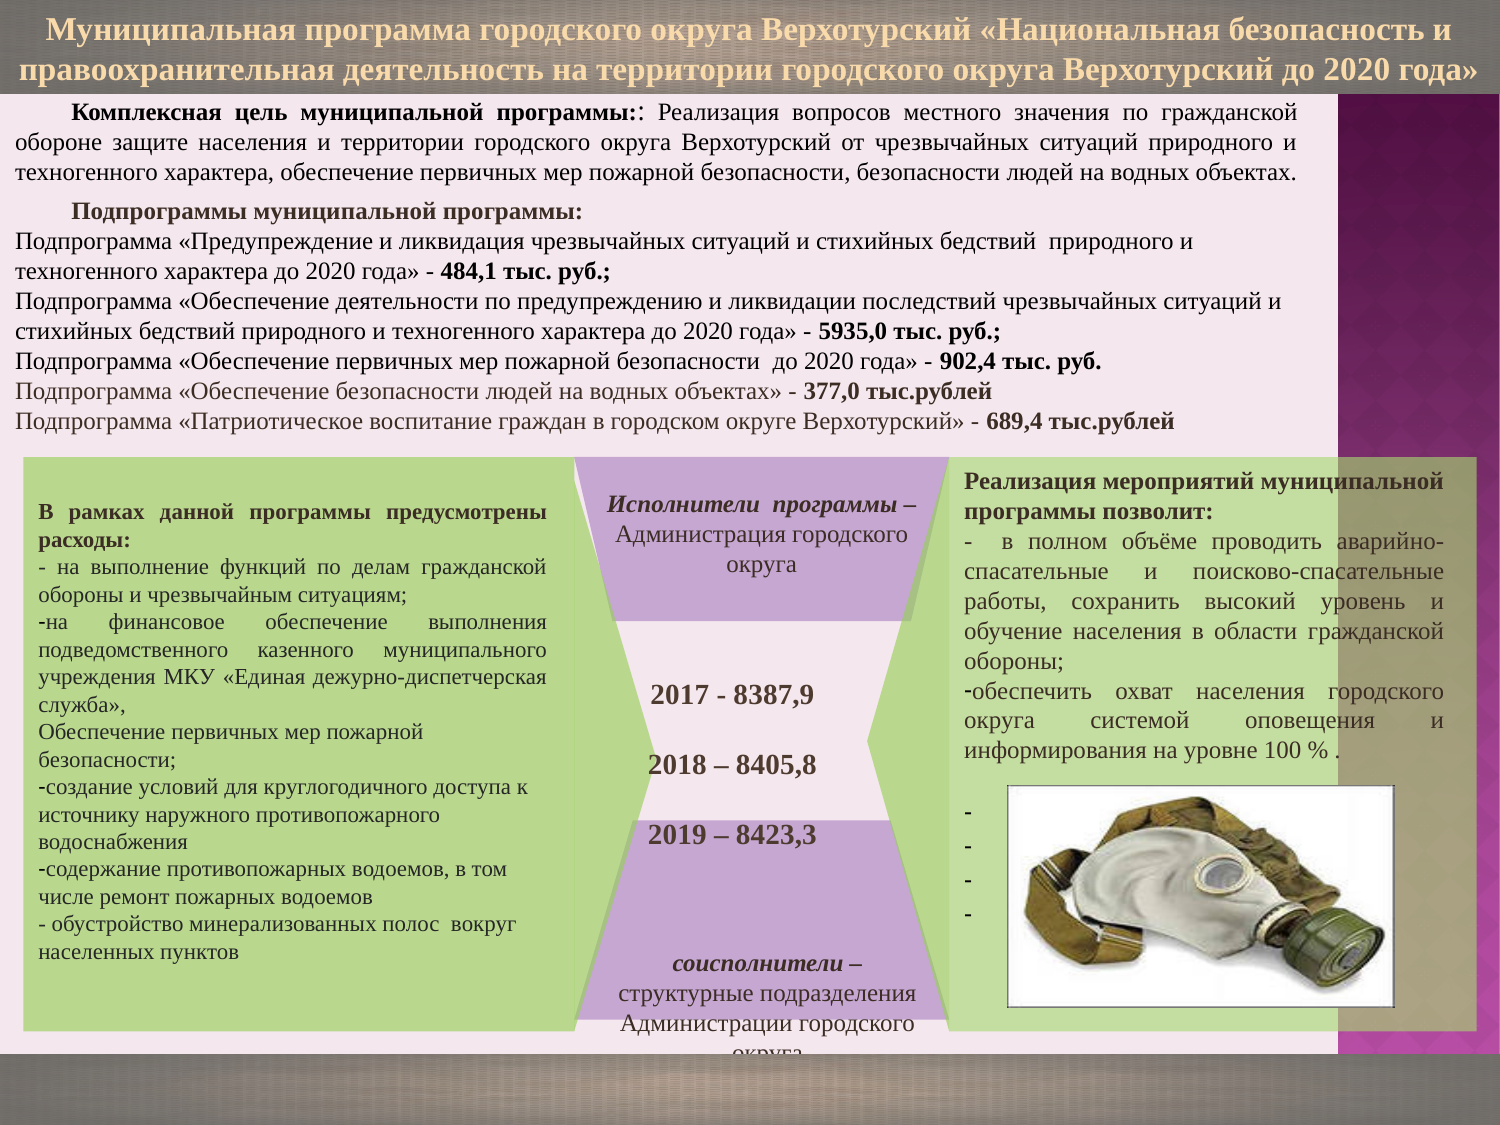

Муниципальная программа городского округа Верхотурский «Национальная безопасность и правоохранительная деятельность на территории городского округа Верхотурский до 2020 года»
Комплексная цель муниципальной программы:: Реализация вопросов местного значения по гражданской обороне защите населения и территории городского округа Верхотурский от чрезвычайных ситуаций природного и техногенного характера, обеспечение первичных мер пожарной безопасности, безопасности людей на водных объектах.
 Подпрограммы муниципальной программы:
Подпрограмма «Предупреждение и ликвидация чрезвычайных ситуаций и стихийных бедствий природного и техногенного характера до 2020 года» - 484,1 тыс. руб.;
Подпрограмма «Обеспечение деятельности по предупреждению и ликвидации последствий чрезвычайных ситуаций и стихийных бедствий природного и техногенного характера до 2020 года» - 5935,0 тыс. руб.;
Подпрограмма «Обеспечение первичных мер пожарной безопасности до 2020 года» - 902,4 тыс. руб.
Подпрограмма «Обеспечение безопасности людей на водных объектах» - 377,0 тыс.рублей
Подпрограмма «Патриотическое воспитание граждан в городском округе Верхотурский» - 689,4 тыс.рублей
В рамках данной программы предусмотрены расходы:
- на выполнение функций по делам гражданской обороны и чрезвычайным ситуациям;
на финансовое обеспечение выполнения подведомственного казенного муниципального учреждения МКУ «Единая дежурно-диспетчерская служба»,
Обеспечение первичных мер пожарной безопасности;
создание условий для круглогодичного доступа к источнику наружного противопожарного водоснабжения
содержание противопожарных водоемов, в том числе ремонт пожарных водоемов
- обустройство минерализованных полос вокруг населенных пунктов
Реализация мероприятий муниципальной программы позволит:
- в полном объёме проводить аварийно-спасательные и поисково-спасательные работы, сохранить высокий уровень и обучение населения в области гражданской обороны;
обеспечить охват населения городского округа системой оповещения и информирования на уровне 100 % .
Исполнители программы – Администрация городского округа
2017 - 8387,9
2018 – 8405,8
2019 – 8423,3
соисполнители – структурные подразделения Администрации городского округа